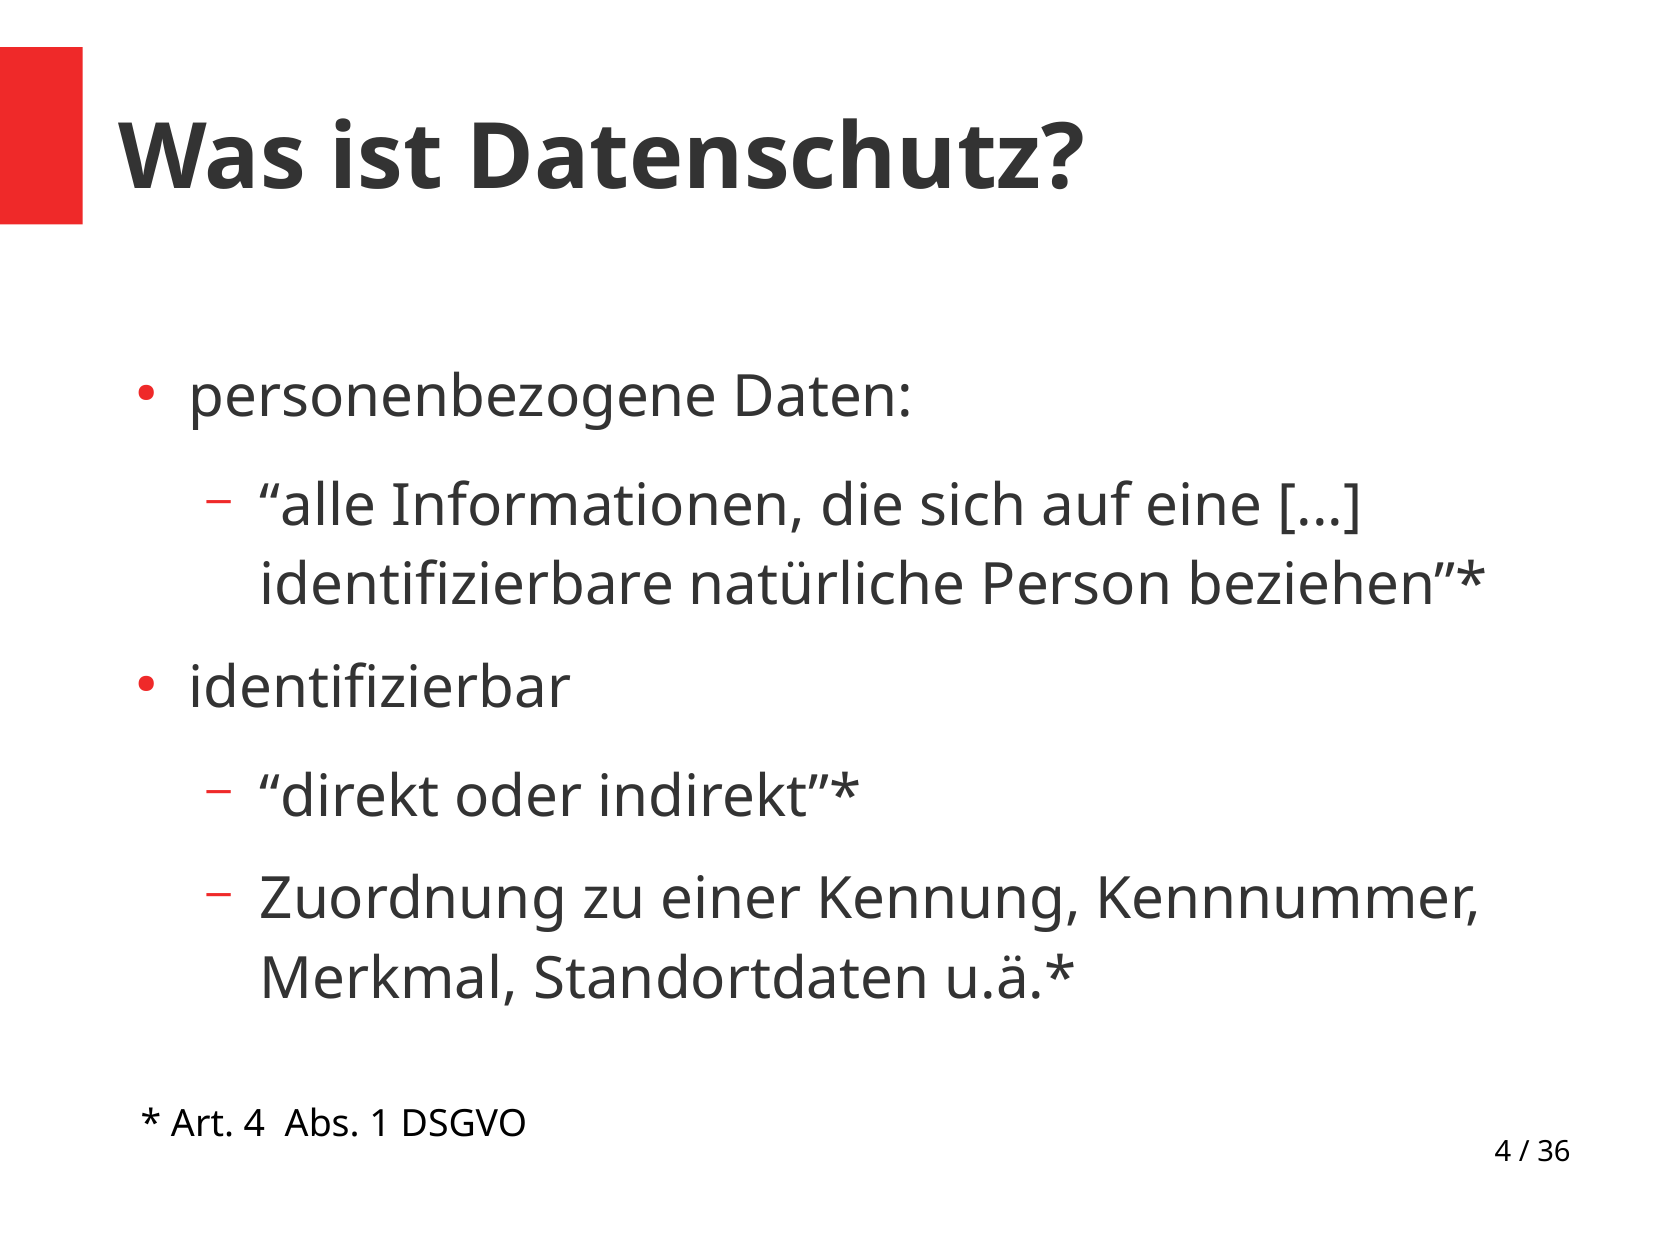

# Was ist Datenschutz?
personenbezogene Daten:
“alle Informationen, die sich auf eine [...] identifizierbare natürliche Person beziehen”*
identifizierbar
“direkt oder indirekt”*
Zuordnung zu einer Kennung, Kennnummer, Merkmal, Standortdaten u.ä.*
* Art. 4 Abs. 1 DSGVO
4